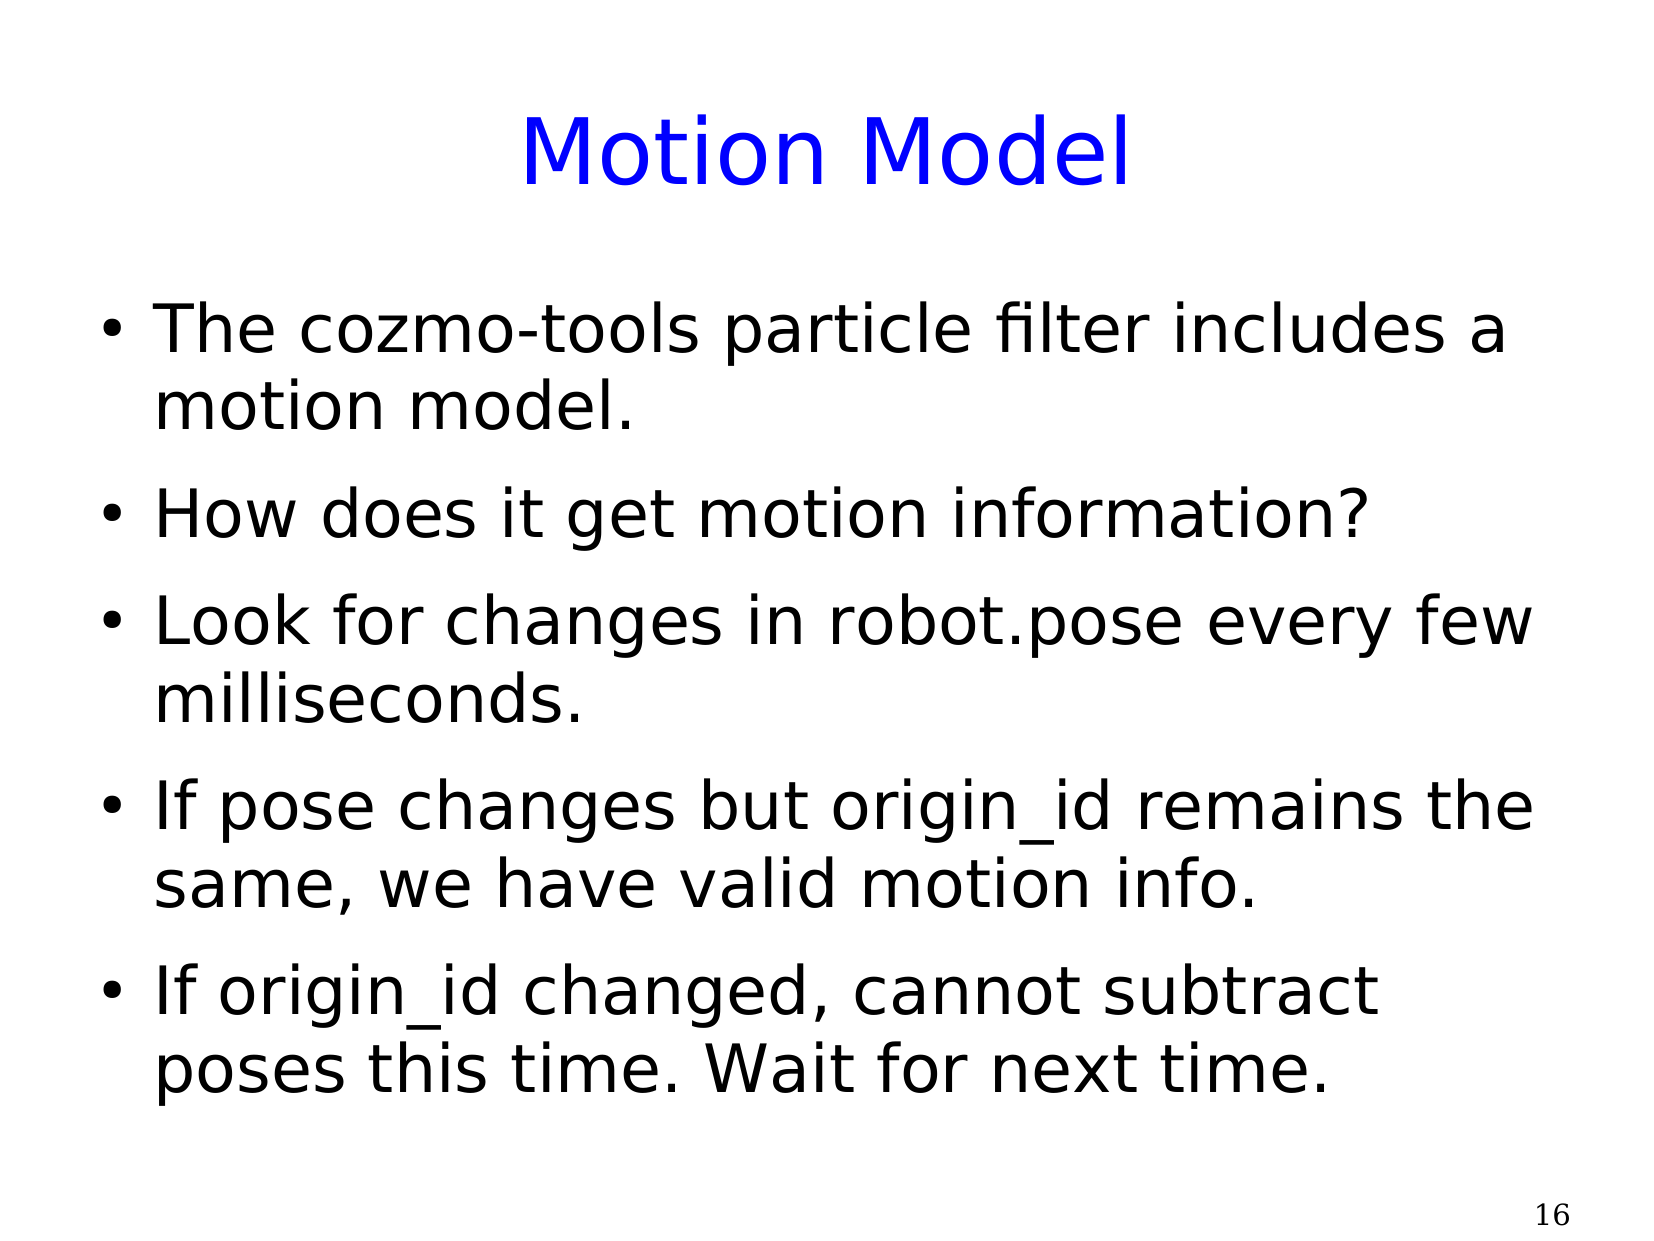

# Motion Model
The cozmo-tools particle filter includes a motion model.
How does it get motion information?
Look for changes in robot.pose every few milliseconds.
If pose changes but origin_id remains the same, we have valid motion info.
If origin_id changed, cannot subtract poses this time. Wait for next time.
16